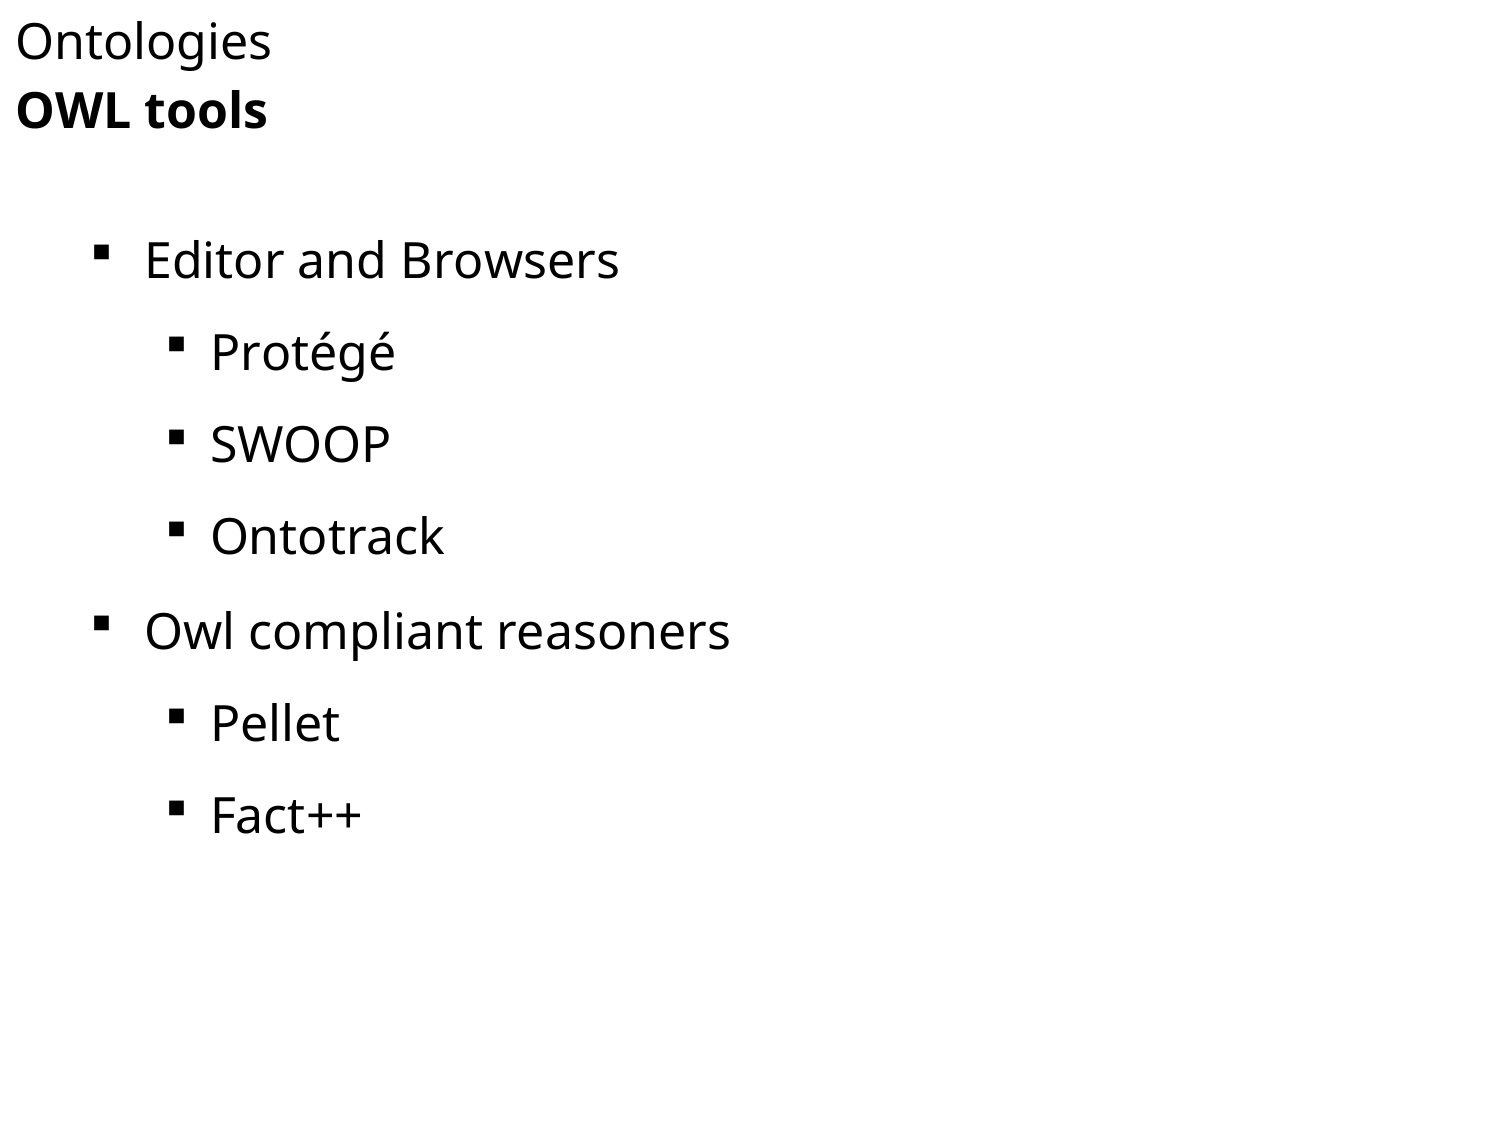

Ontologies
OWL tools
# Editor and Browsers
Protégé
SWOOP
Ontotrack
Owl compliant reasoners
Pellet
Fact++